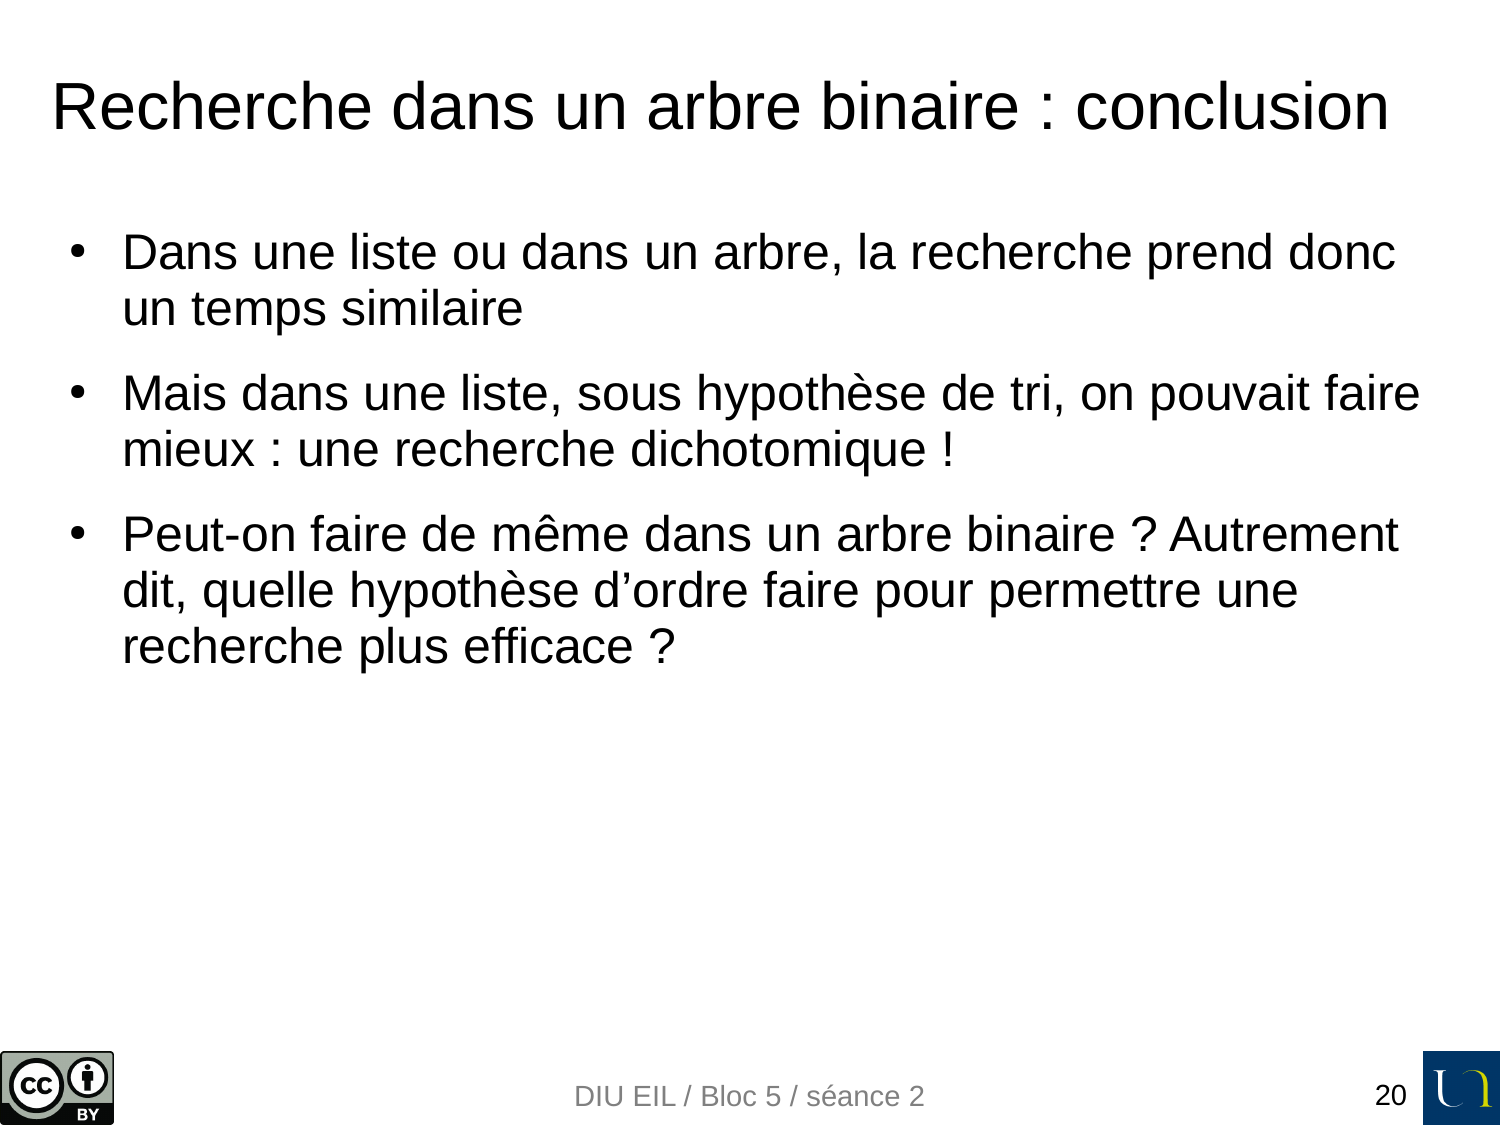

# Recherche dans un arbre binaire : conclusion
Dans une liste ou dans un arbre, la recherche prend donc un temps similaire
Mais dans une liste, sous hypothèse de tri, on pouvait faire mieux : une recherche dichotomique !
Peut-on faire de même dans un arbre binaire ? Autrement dit, quelle hypothèse d’ordre faire pour permettre une recherche plus efficace ?
20